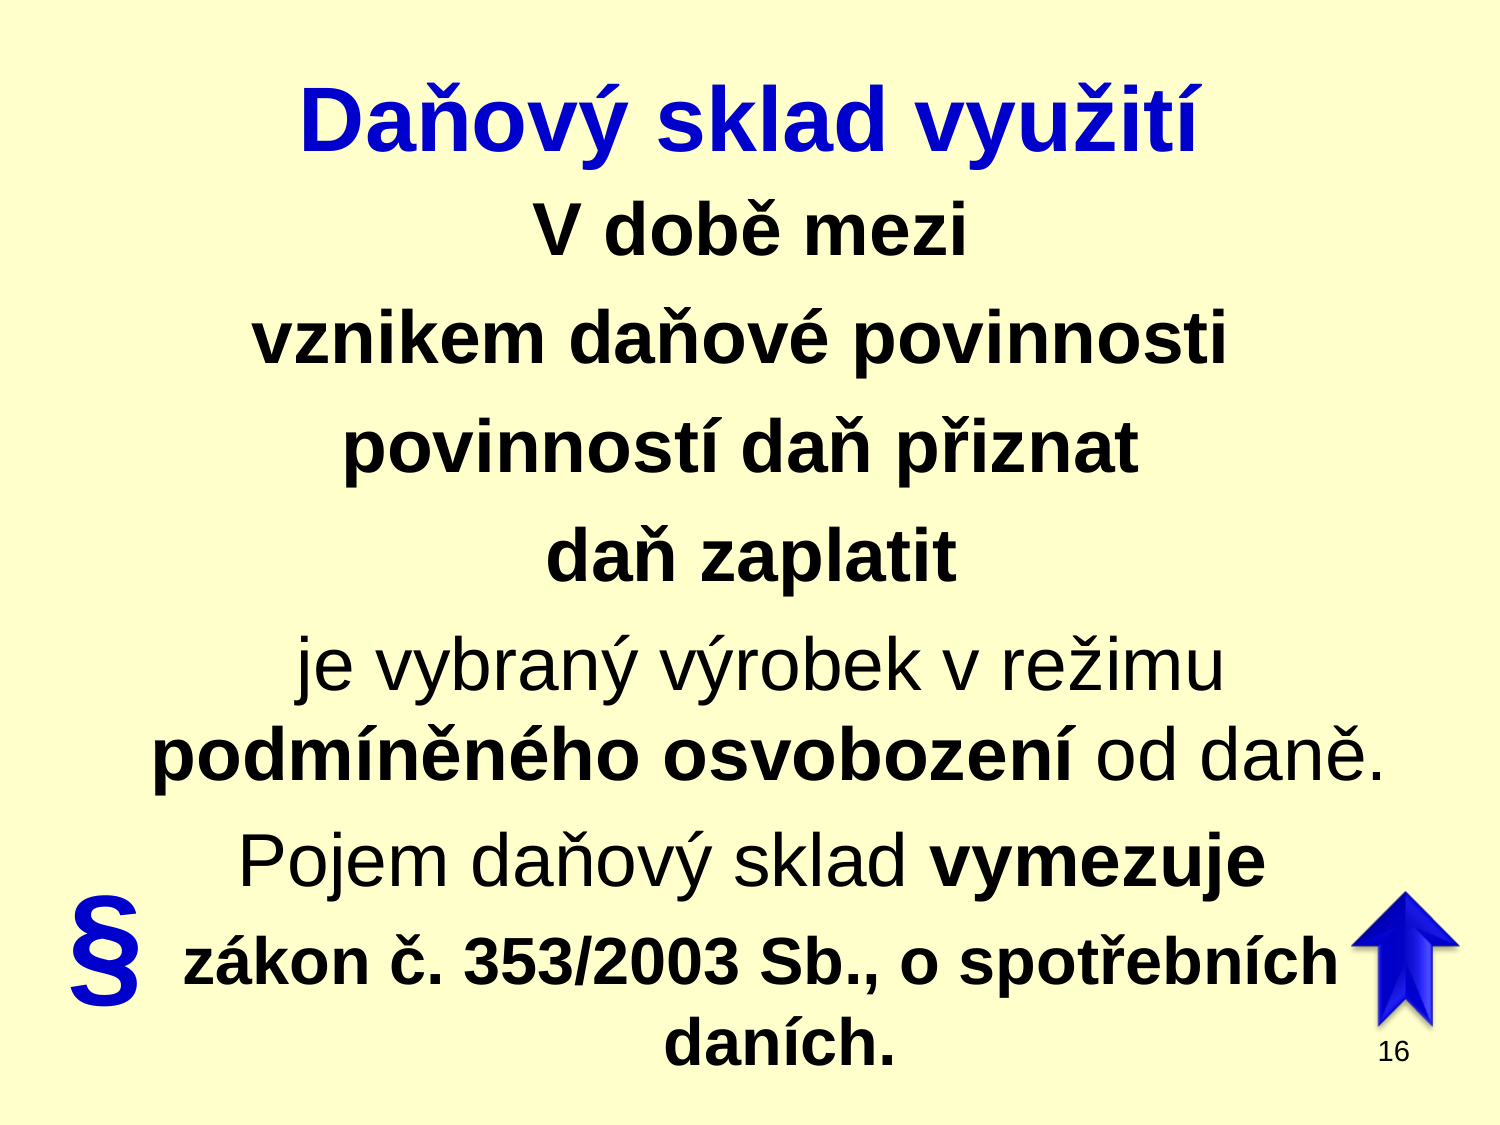

# Daňový sklad využití
V době mezi
vznikem daňové povinnosti
povinností daň přiznat
daň zaplatit
je vybraný výrobek v režimu podmíněného osvobození od daně.
Pojem daňový sklad vymezuje
zákon č. 353/2003 Sb., o spotřebních daních.
§